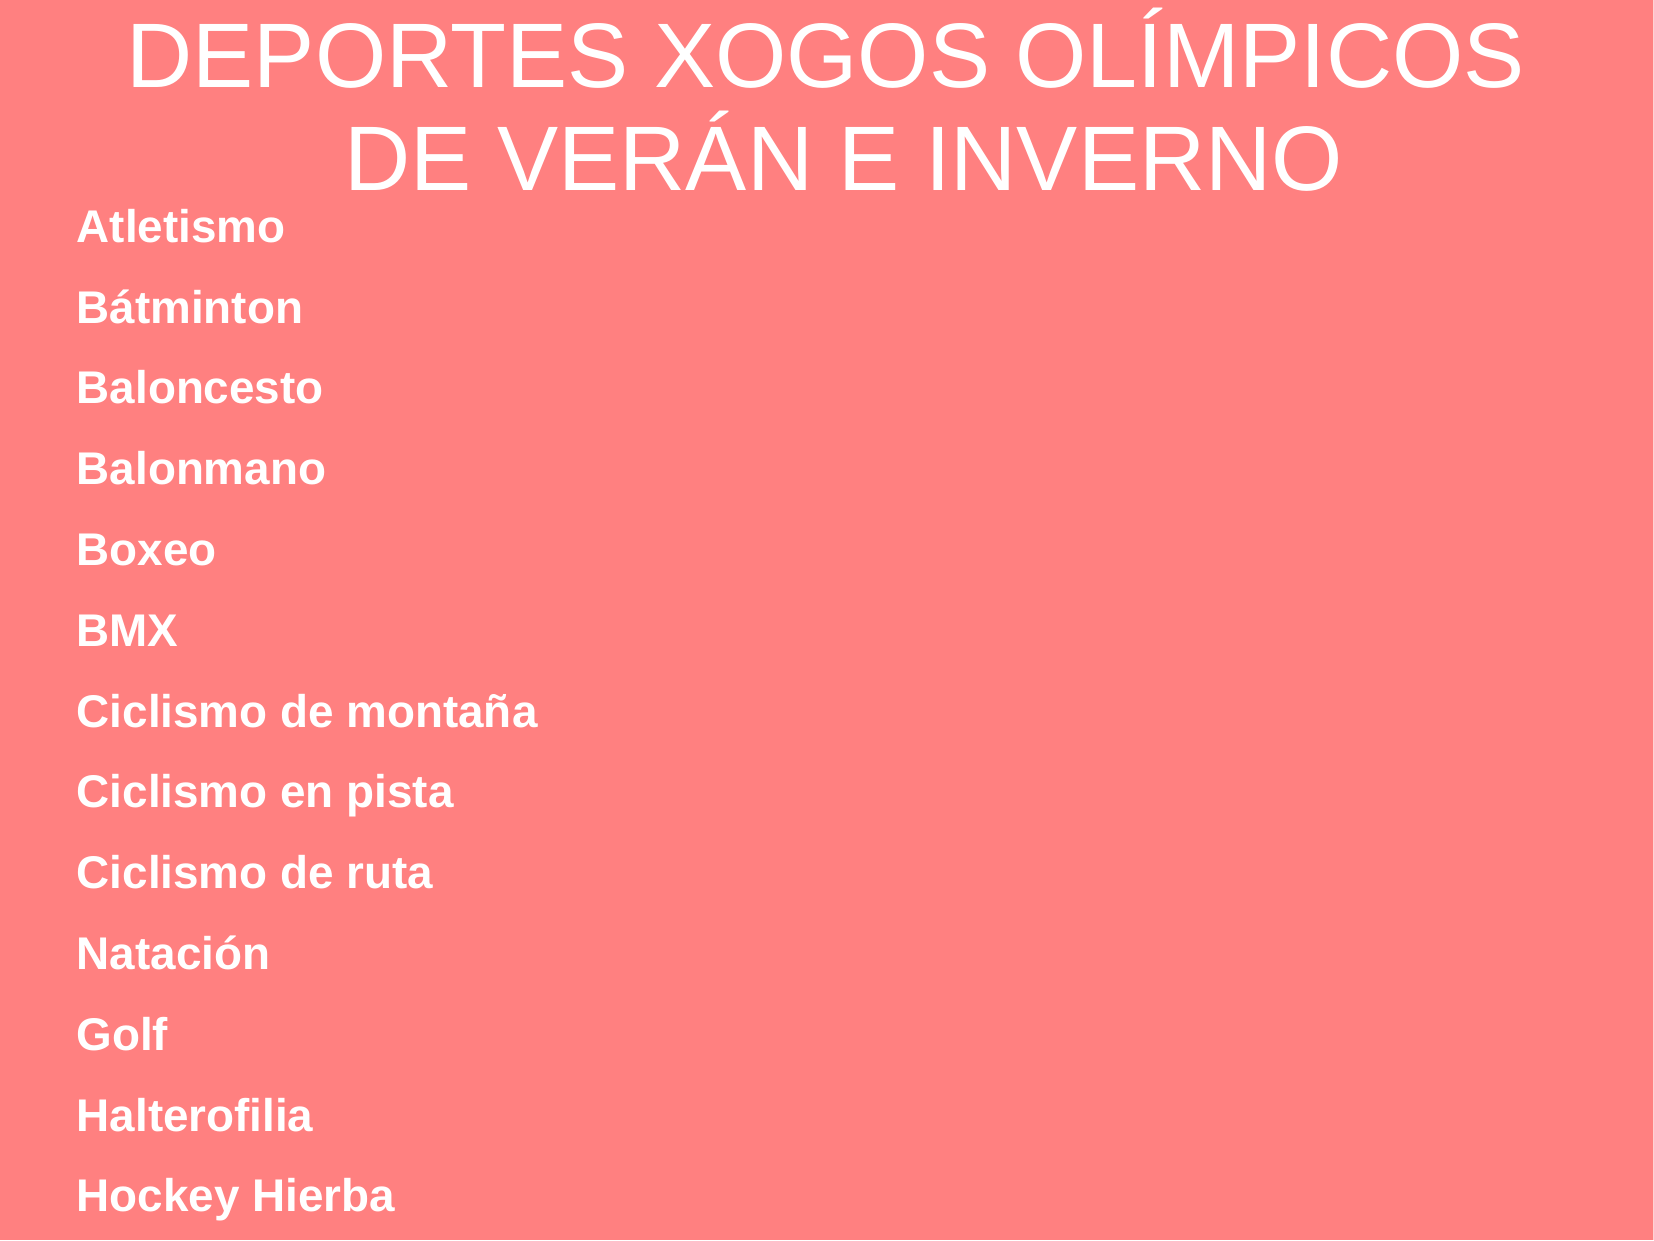

# DEPORTES XOGOS OLÍMPICOS DE VERÁN E INVERNO
Atletismo
Bátminton
Baloncesto
Balonmano
Boxeo
BMX
Ciclismo de montaña
Ciclismo en pista
Ciclismo de ruta
Natación
Golf
Halterofilia
Hockey Hierba